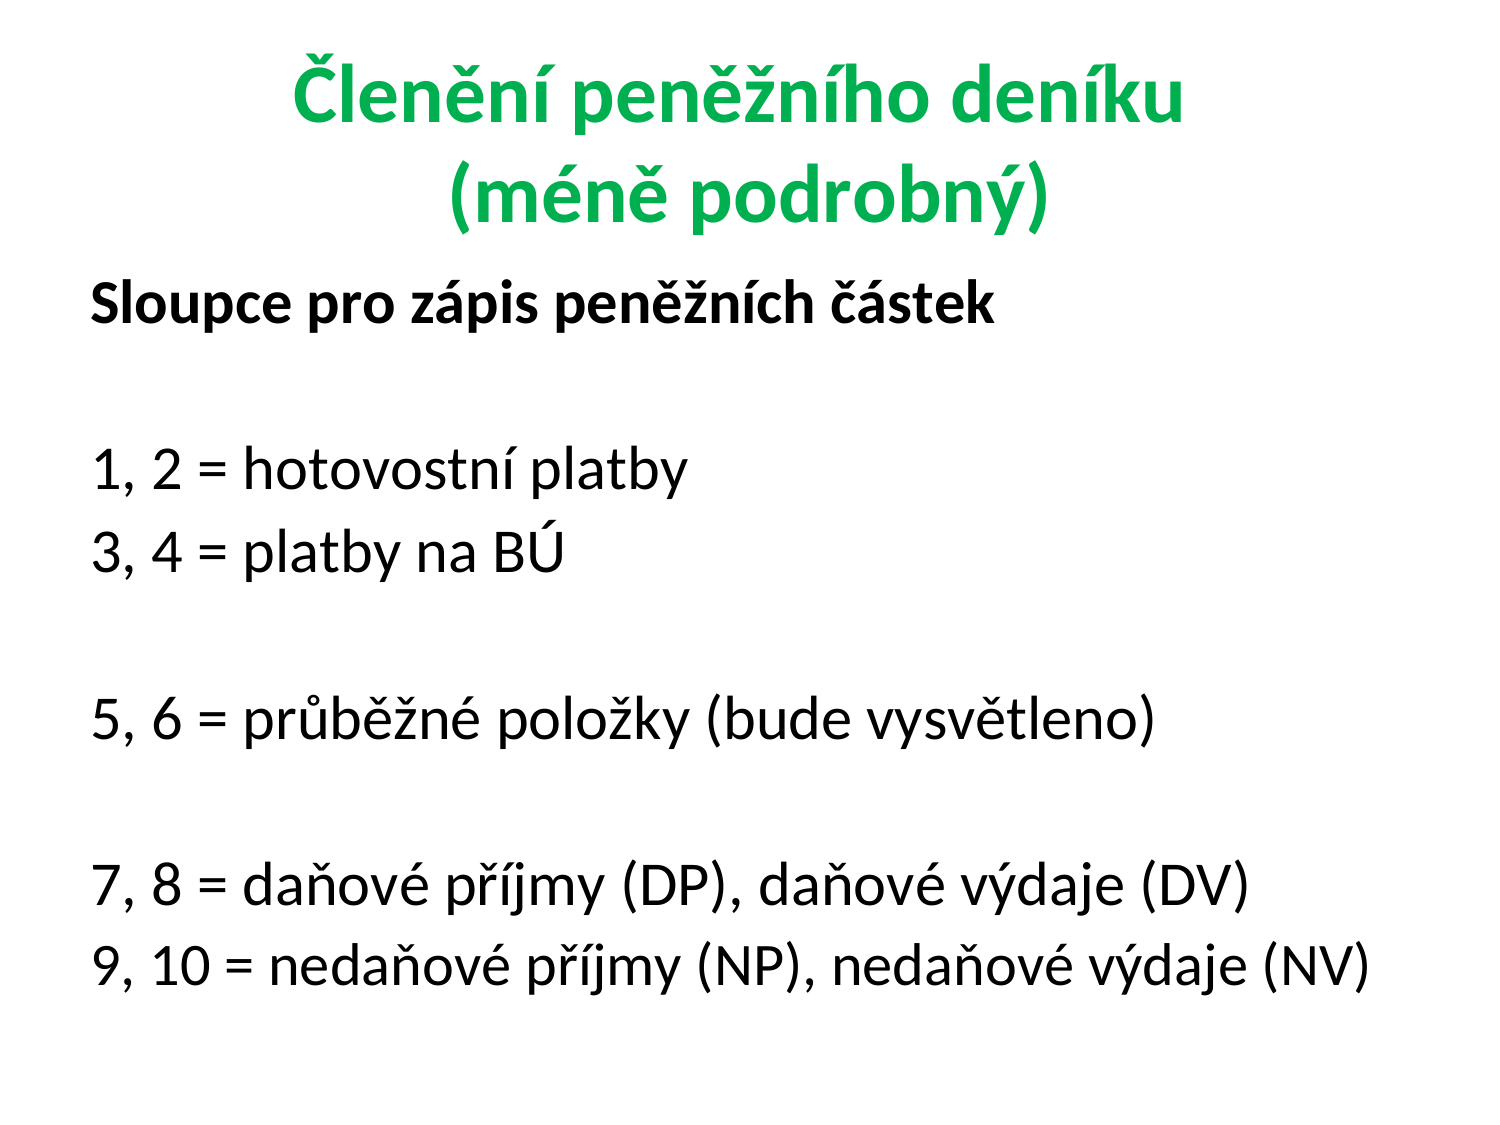

# Členění peněžního deníku (méně podrobný)
Sloupce pro zápis peněžních částek
1, 2 = hotovostní platby
3, 4 = platby na BÚ
5, 6 = průběžné položky (bude vysvětleno)
7, 8 = daňové příjmy (DP), daňové výdaje (DV)
9, 10 = nedaňové příjmy (NP), nedaňové výdaje (NV)